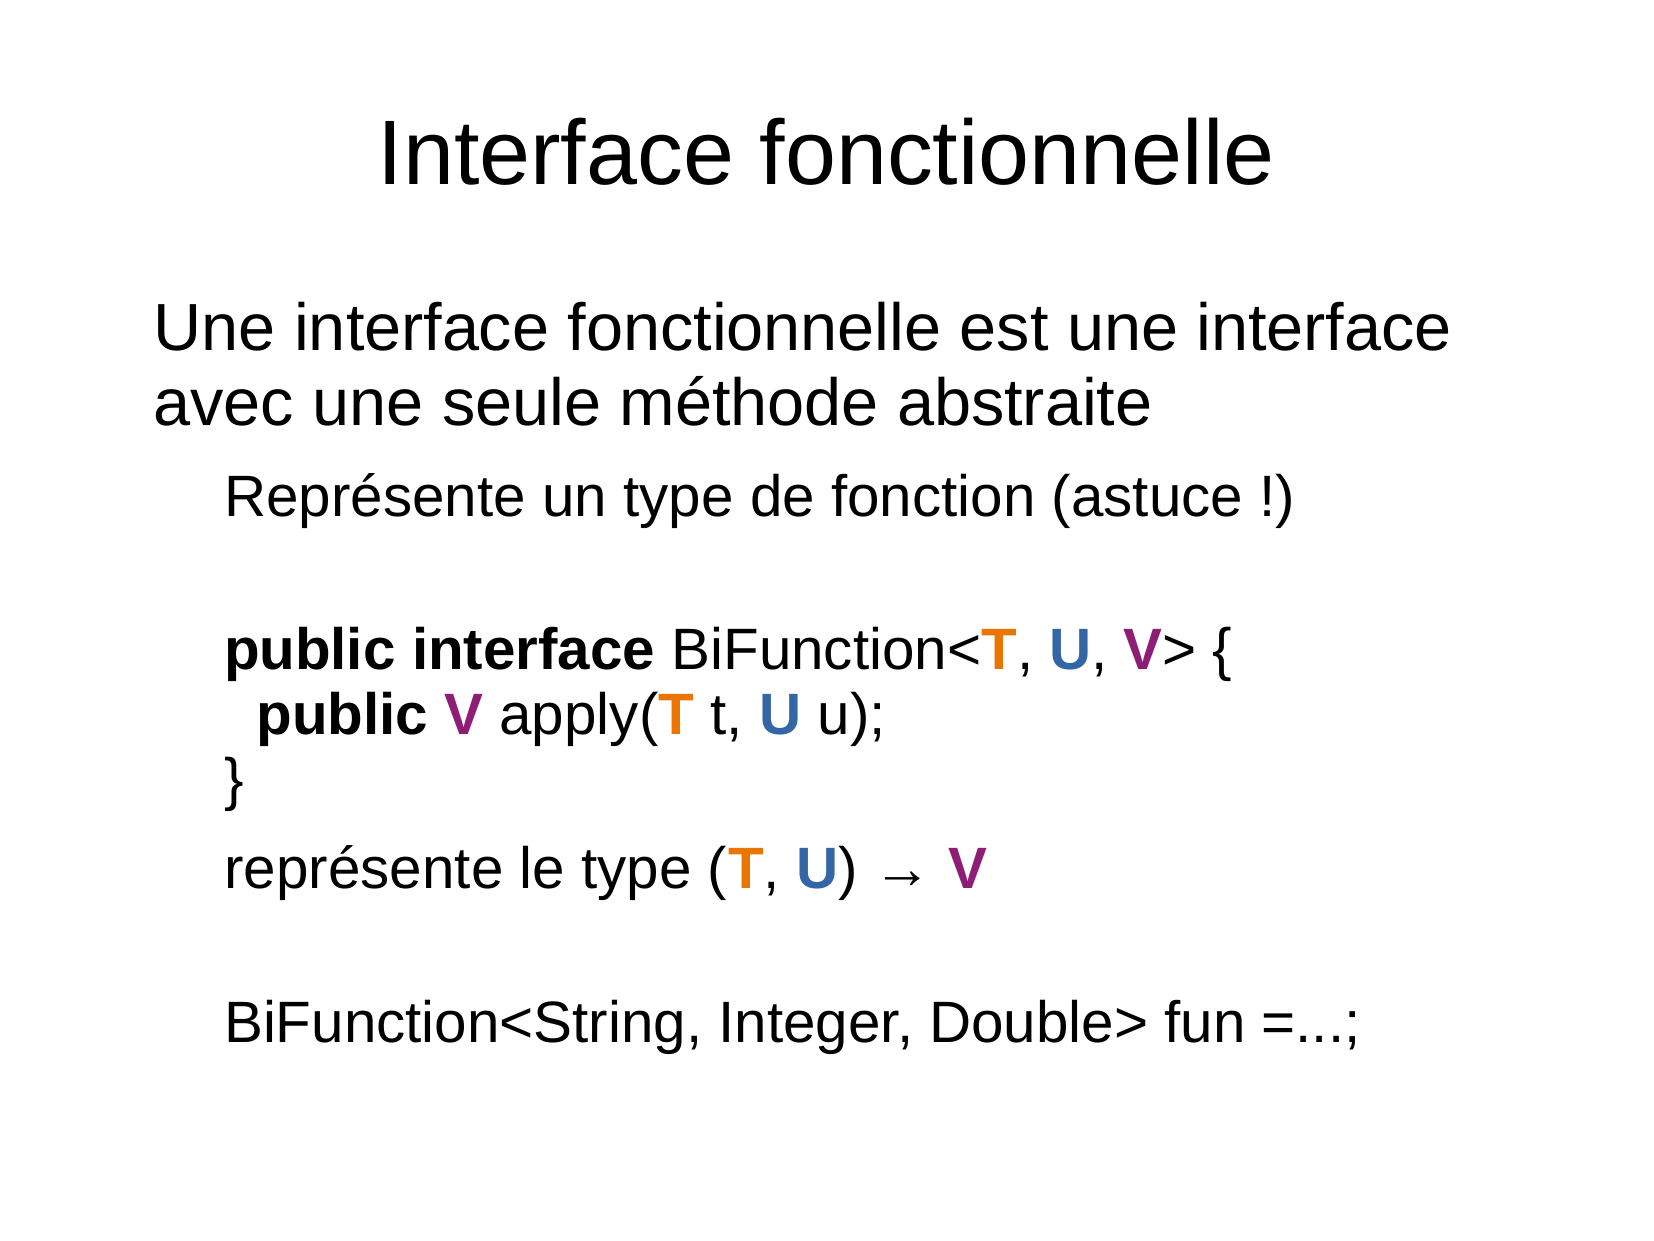

# Interface fonctionnelle
Une interface fonctionnelle est une interface avec une seule méthode abstraite
Représente un type de fonction (astuce !)
public interface BiFunction<T, U, V> {
 public V apply(T t, U u);
}
représente le type (T, U) → V
BiFunction<String, Integer, Double> fun =...;